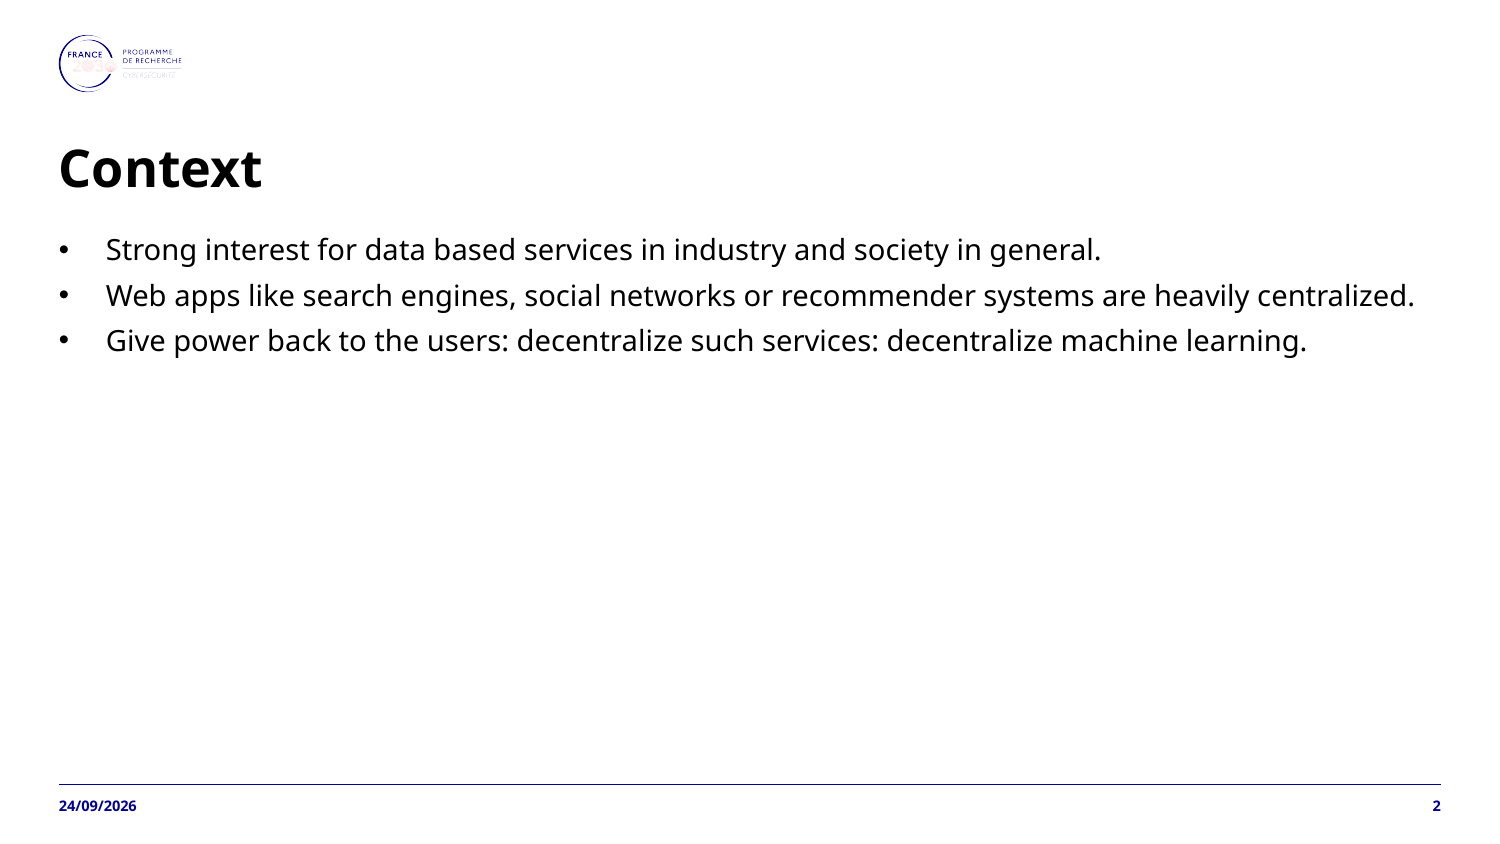

# Context
Strong interest for data based services in industry and society in general.
Web apps like search engines, social networks or recommender systems are heavily centralized.
Give power back to the users: decentralize such services: decentralize machine learning.